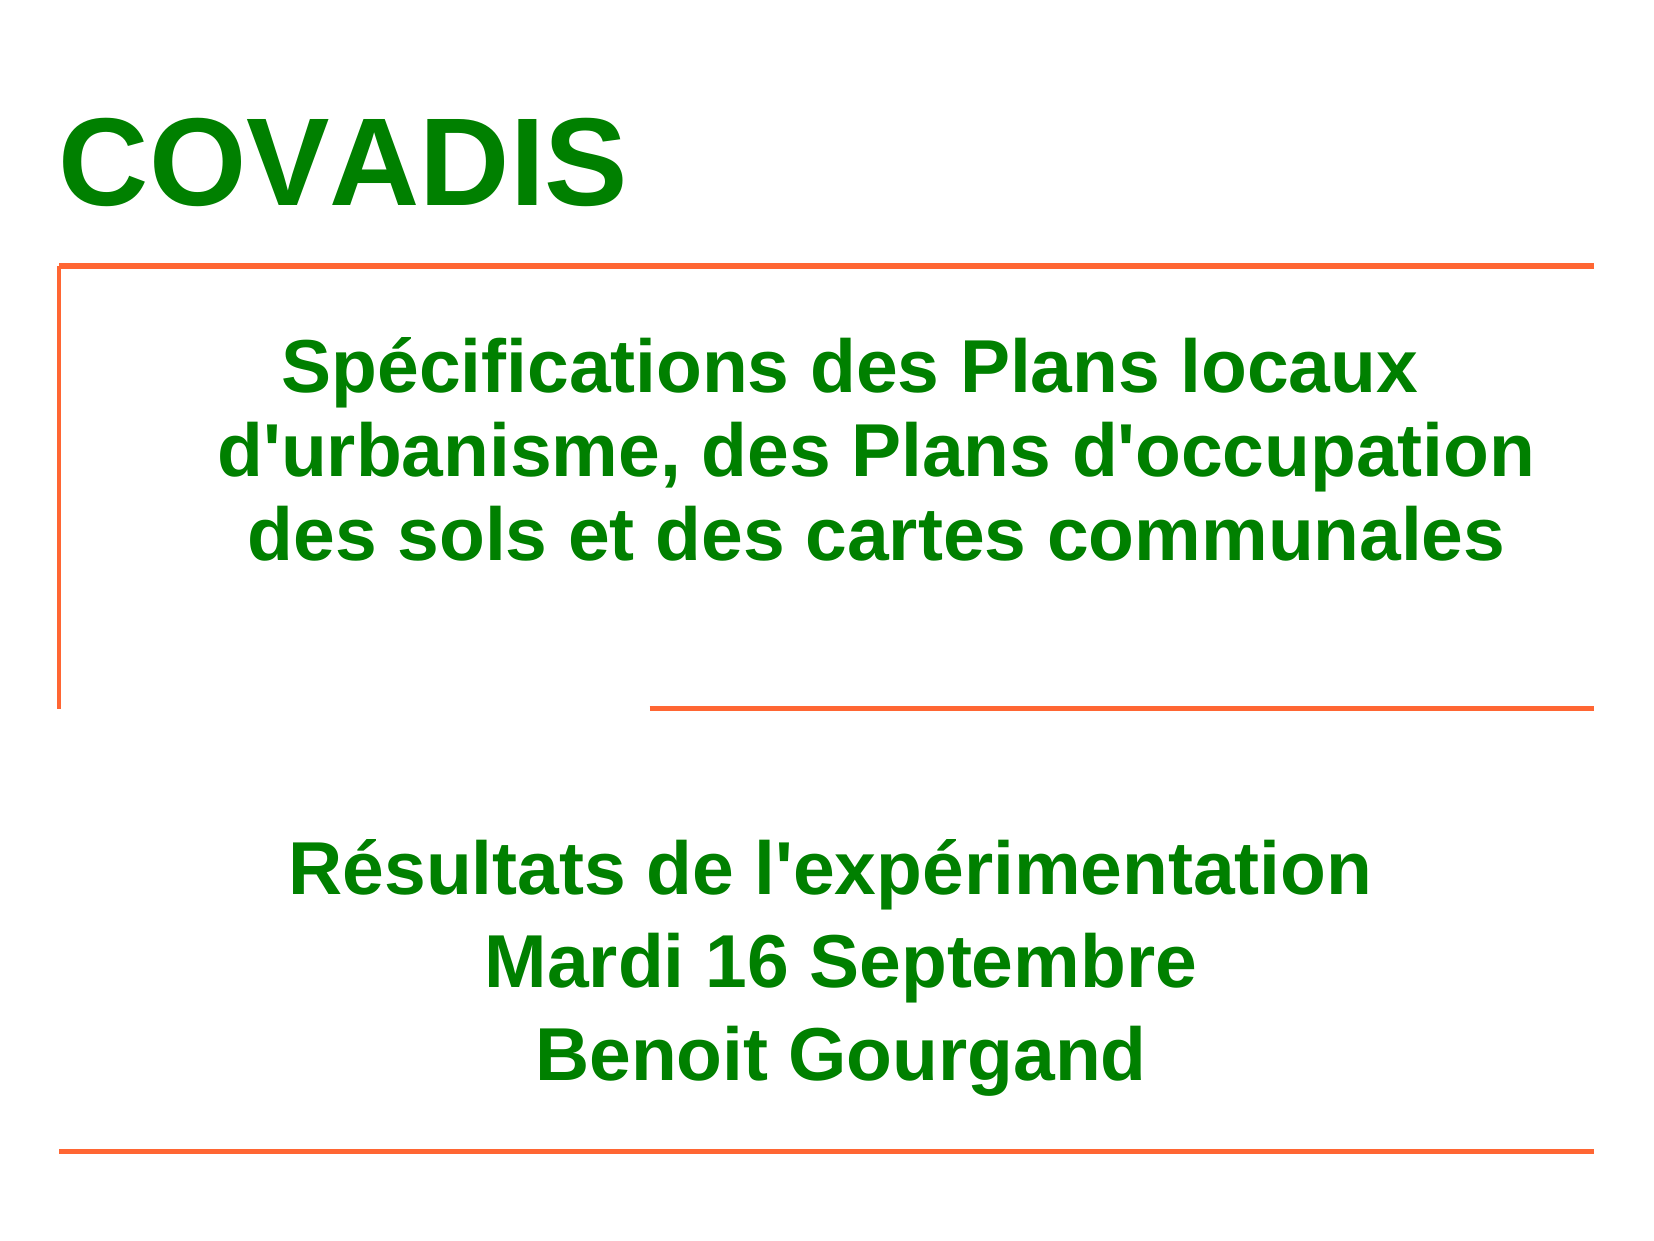

# COVADIS
Spécifications des Plans locaux d'urbanisme, des Plans d'occupation des sols et des cartes communales
Résultats de l'expérimentation
Mardi 16 Septembre
Benoit Gourgand